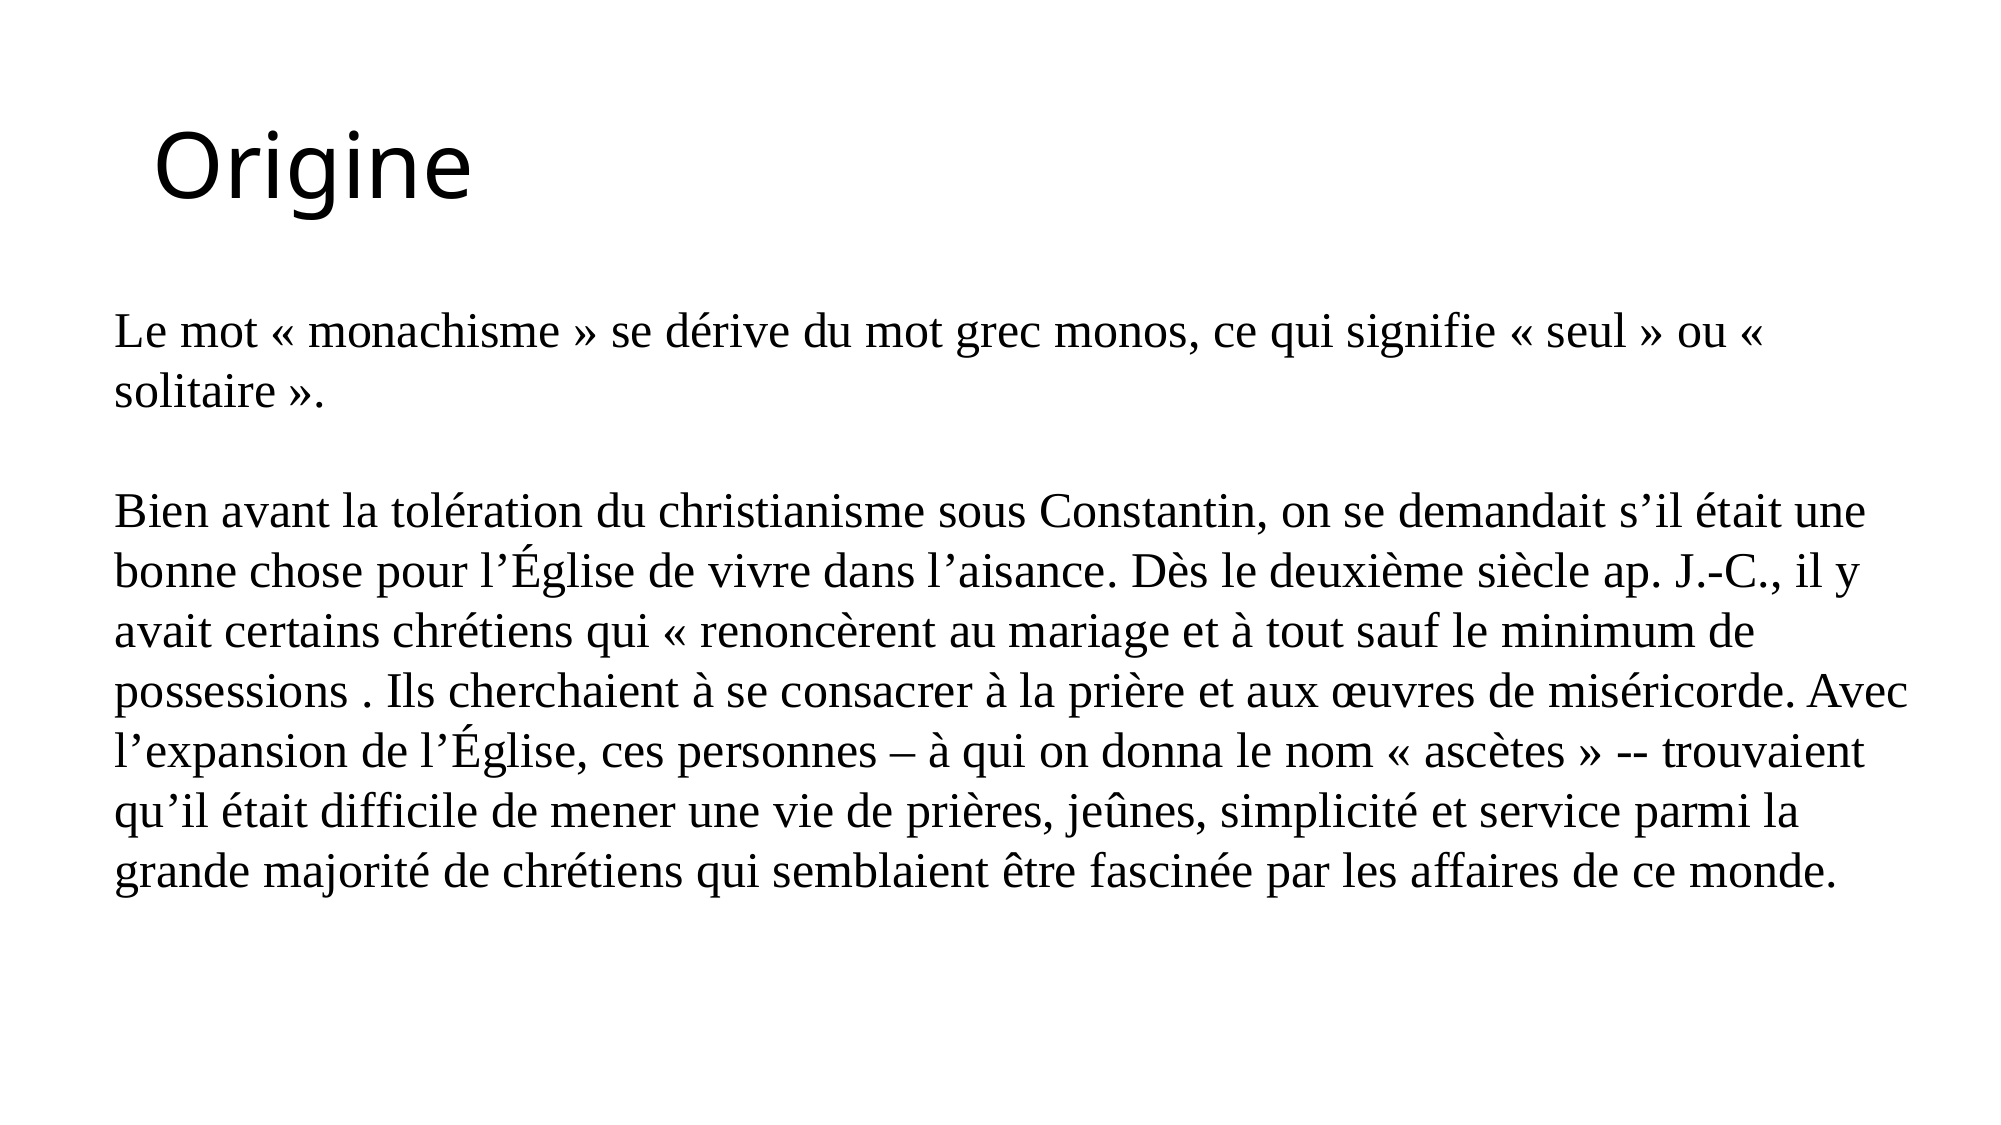

# Origine
Le mot « monachisme » se dérive du mot grec monos, ce qui signifie « seul » ou « solitaire ».
Bien avant la tolération du christianisme sous Constantin, on se demandait s’il était une bonne chose pour l’Église de vivre dans l’aisance. Dès le deuxième siècle ap. J.-C., il y avait certains chrétiens qui « renoncèrent au mariage et à tout sauf le minimum de possessions . Ils cherchaient à se consacrer à la prière et aux œuvres de miséricorde. Avec l’expansion de l’Église, ces personnes – à qui on donna le nom « ascètes » -- trouvaient qu’il était difficile de mener une vie de prières, jeûnes, simplicité et service parmi la grande majorité de chrétiens qui semblaient être fascinée par les affaires de ce monde.